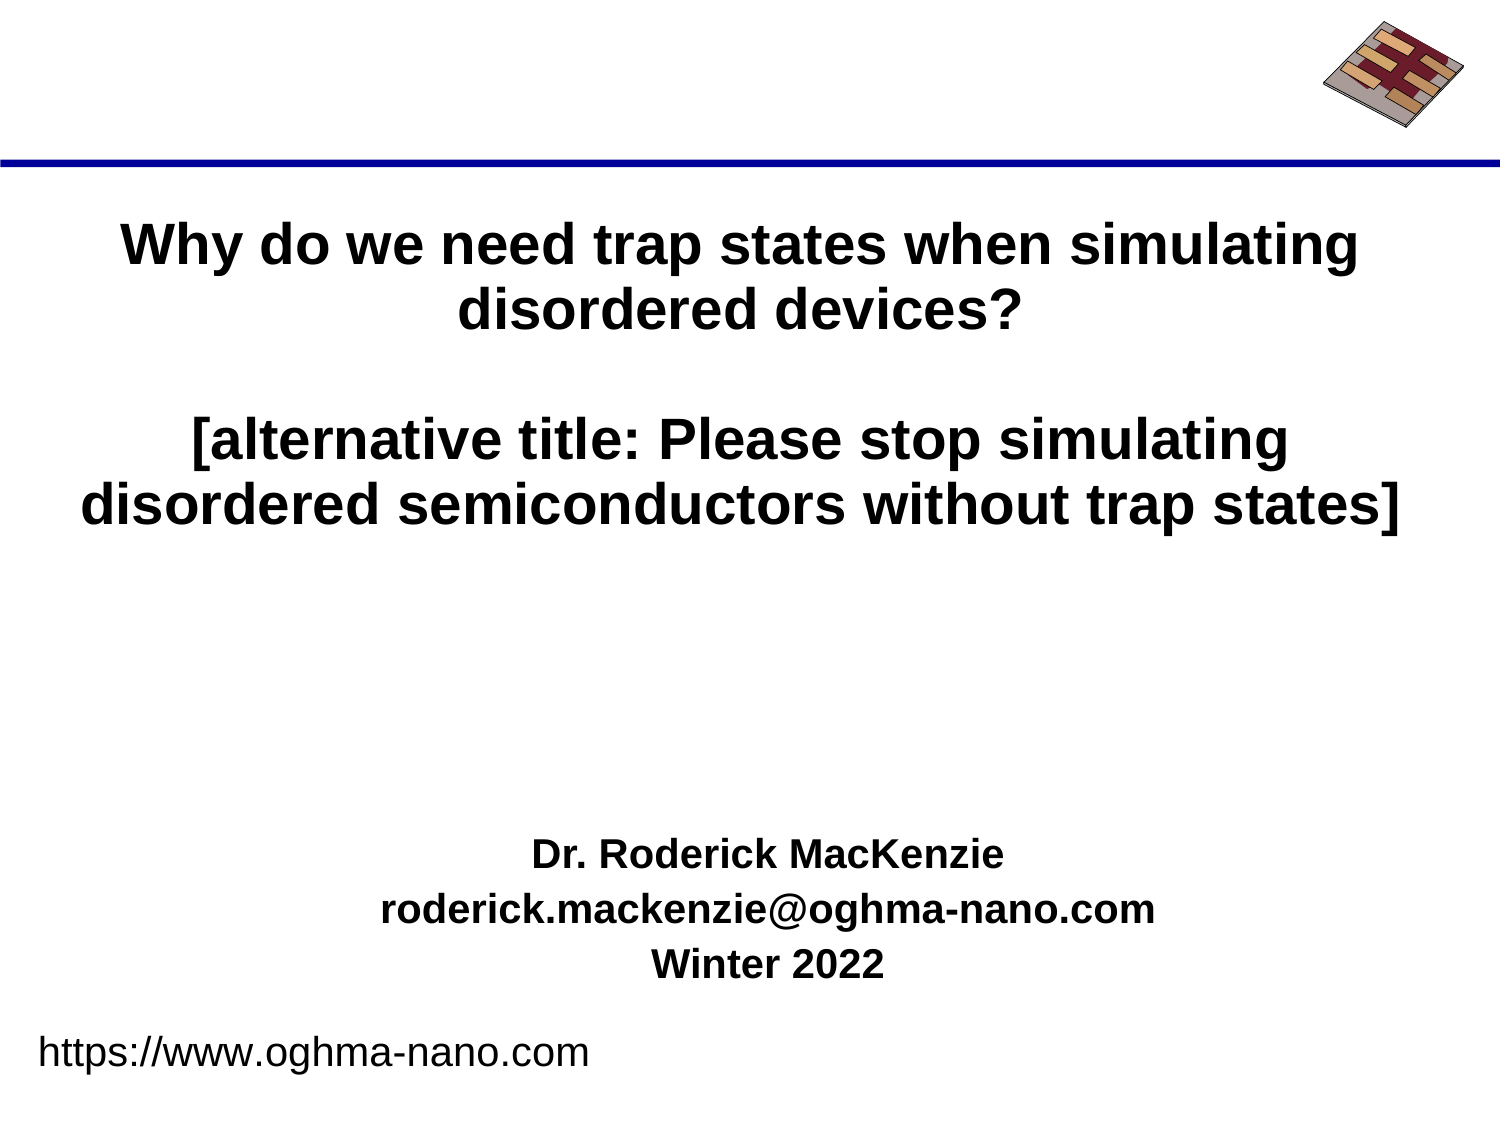

Why do we need trap states when simulating disordered devices?
[alternative title: Please stop simulating disordered semiconductors without trap states]
# Dr. Roderick MacKenzie
roderick.mackenzie@oghma-nano.com
Winter 2022
https://www.oghma-nano.com